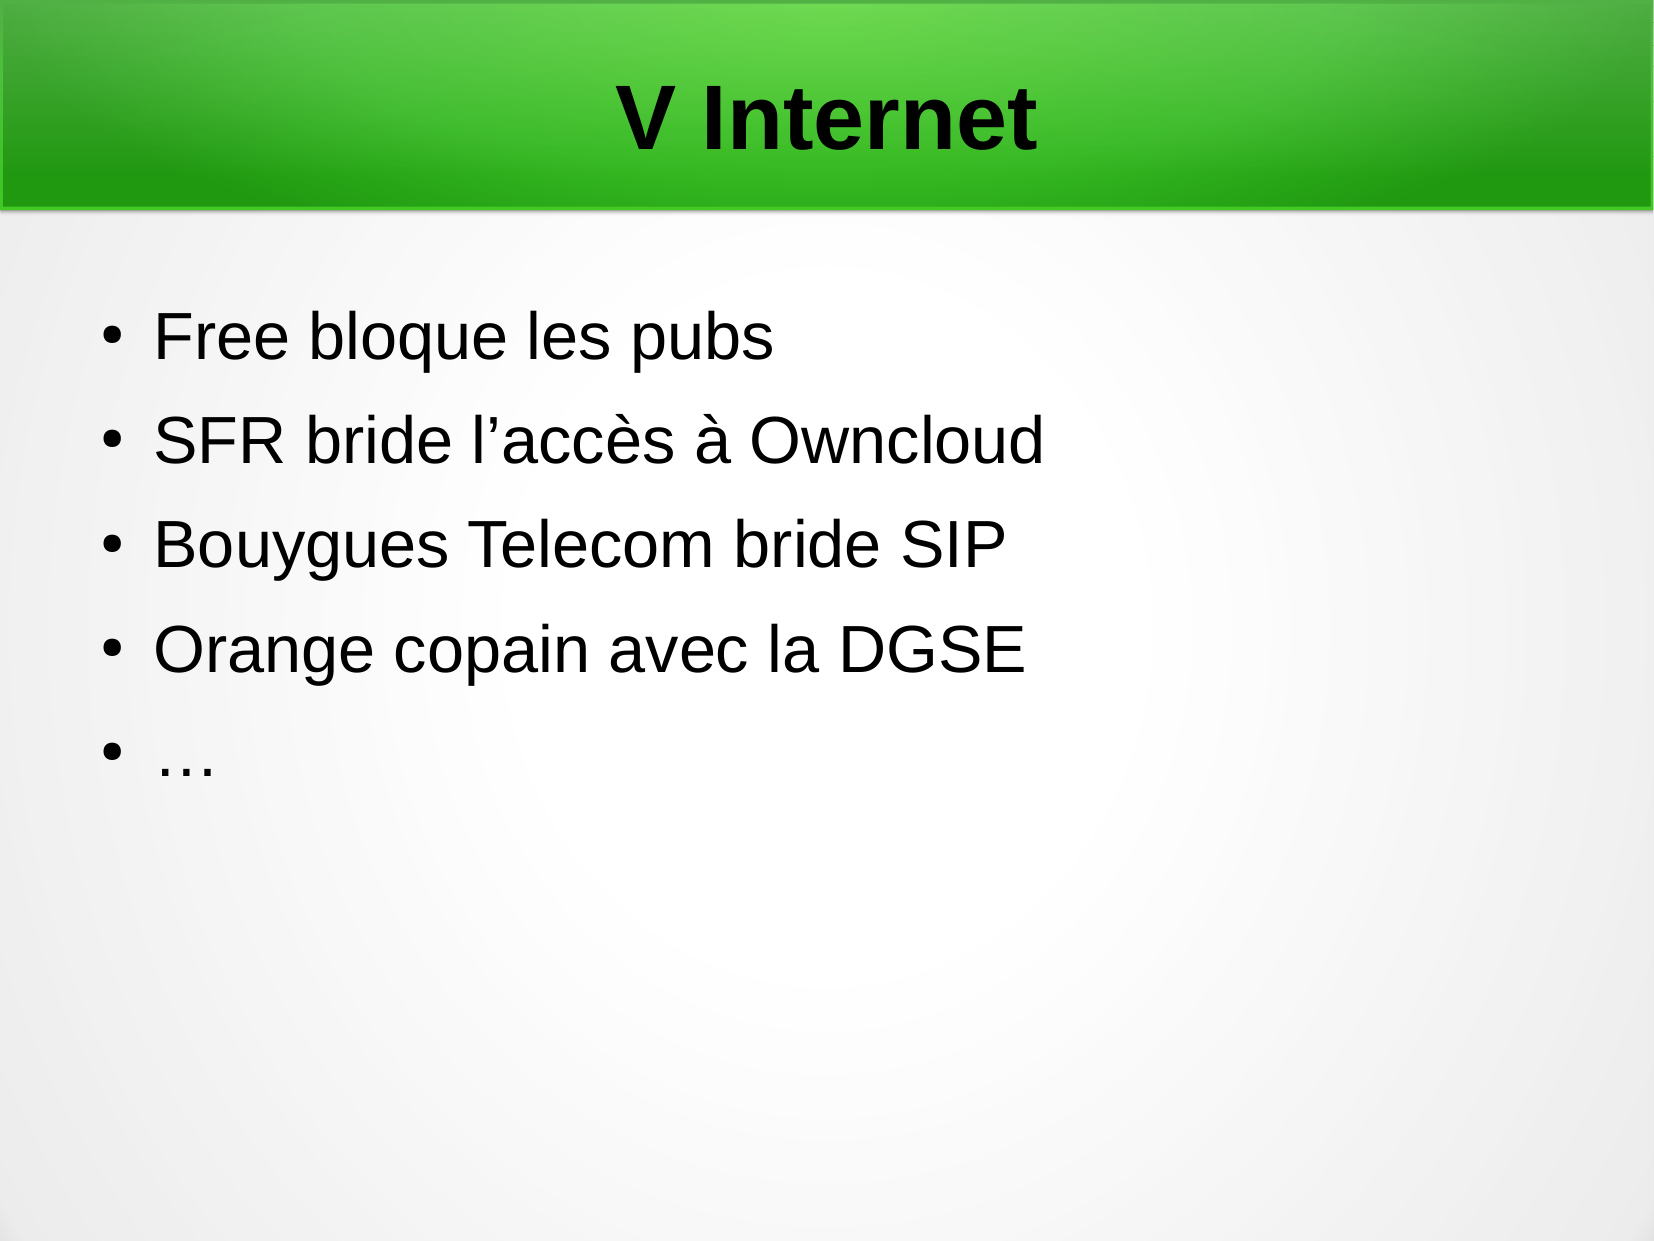

# V Internet
Free bloque les pubs
SFR bride l’accès à Owncloud
Bouygues Telecom bride SIP
Orange copain avec la DGSE
…